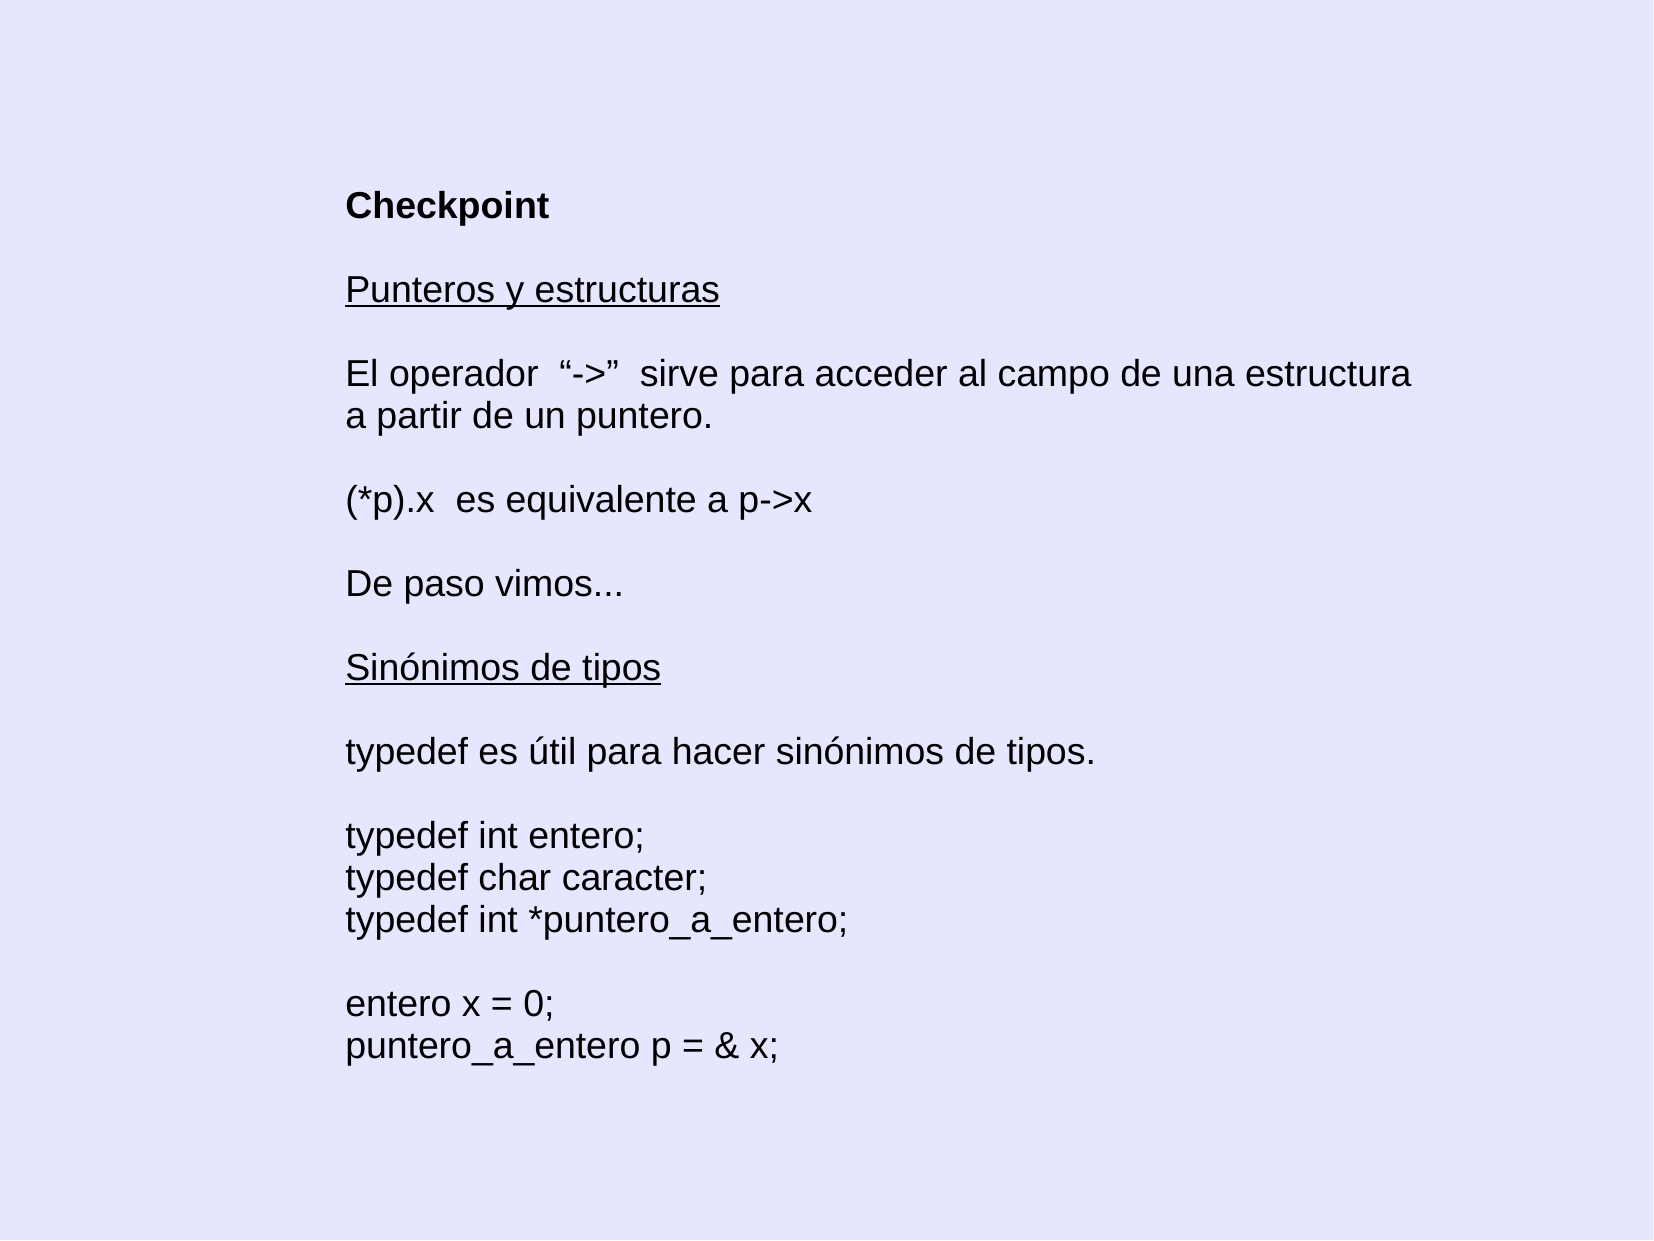

Checkpoint
Punteros y estructuras
El operador “->” sirve para acceder al campo de una estructura a partir de un puntero.
(*p).x es equivalente a p->x
De paso vimos...
Sinónimos de tipos
typedef es útil para hacer sinónimos de tipos.
typedef int entero;
typedef char caracter;
typedef int *puntero_a_entero;
entero x = 0;
puntero_a_entero p = & x;